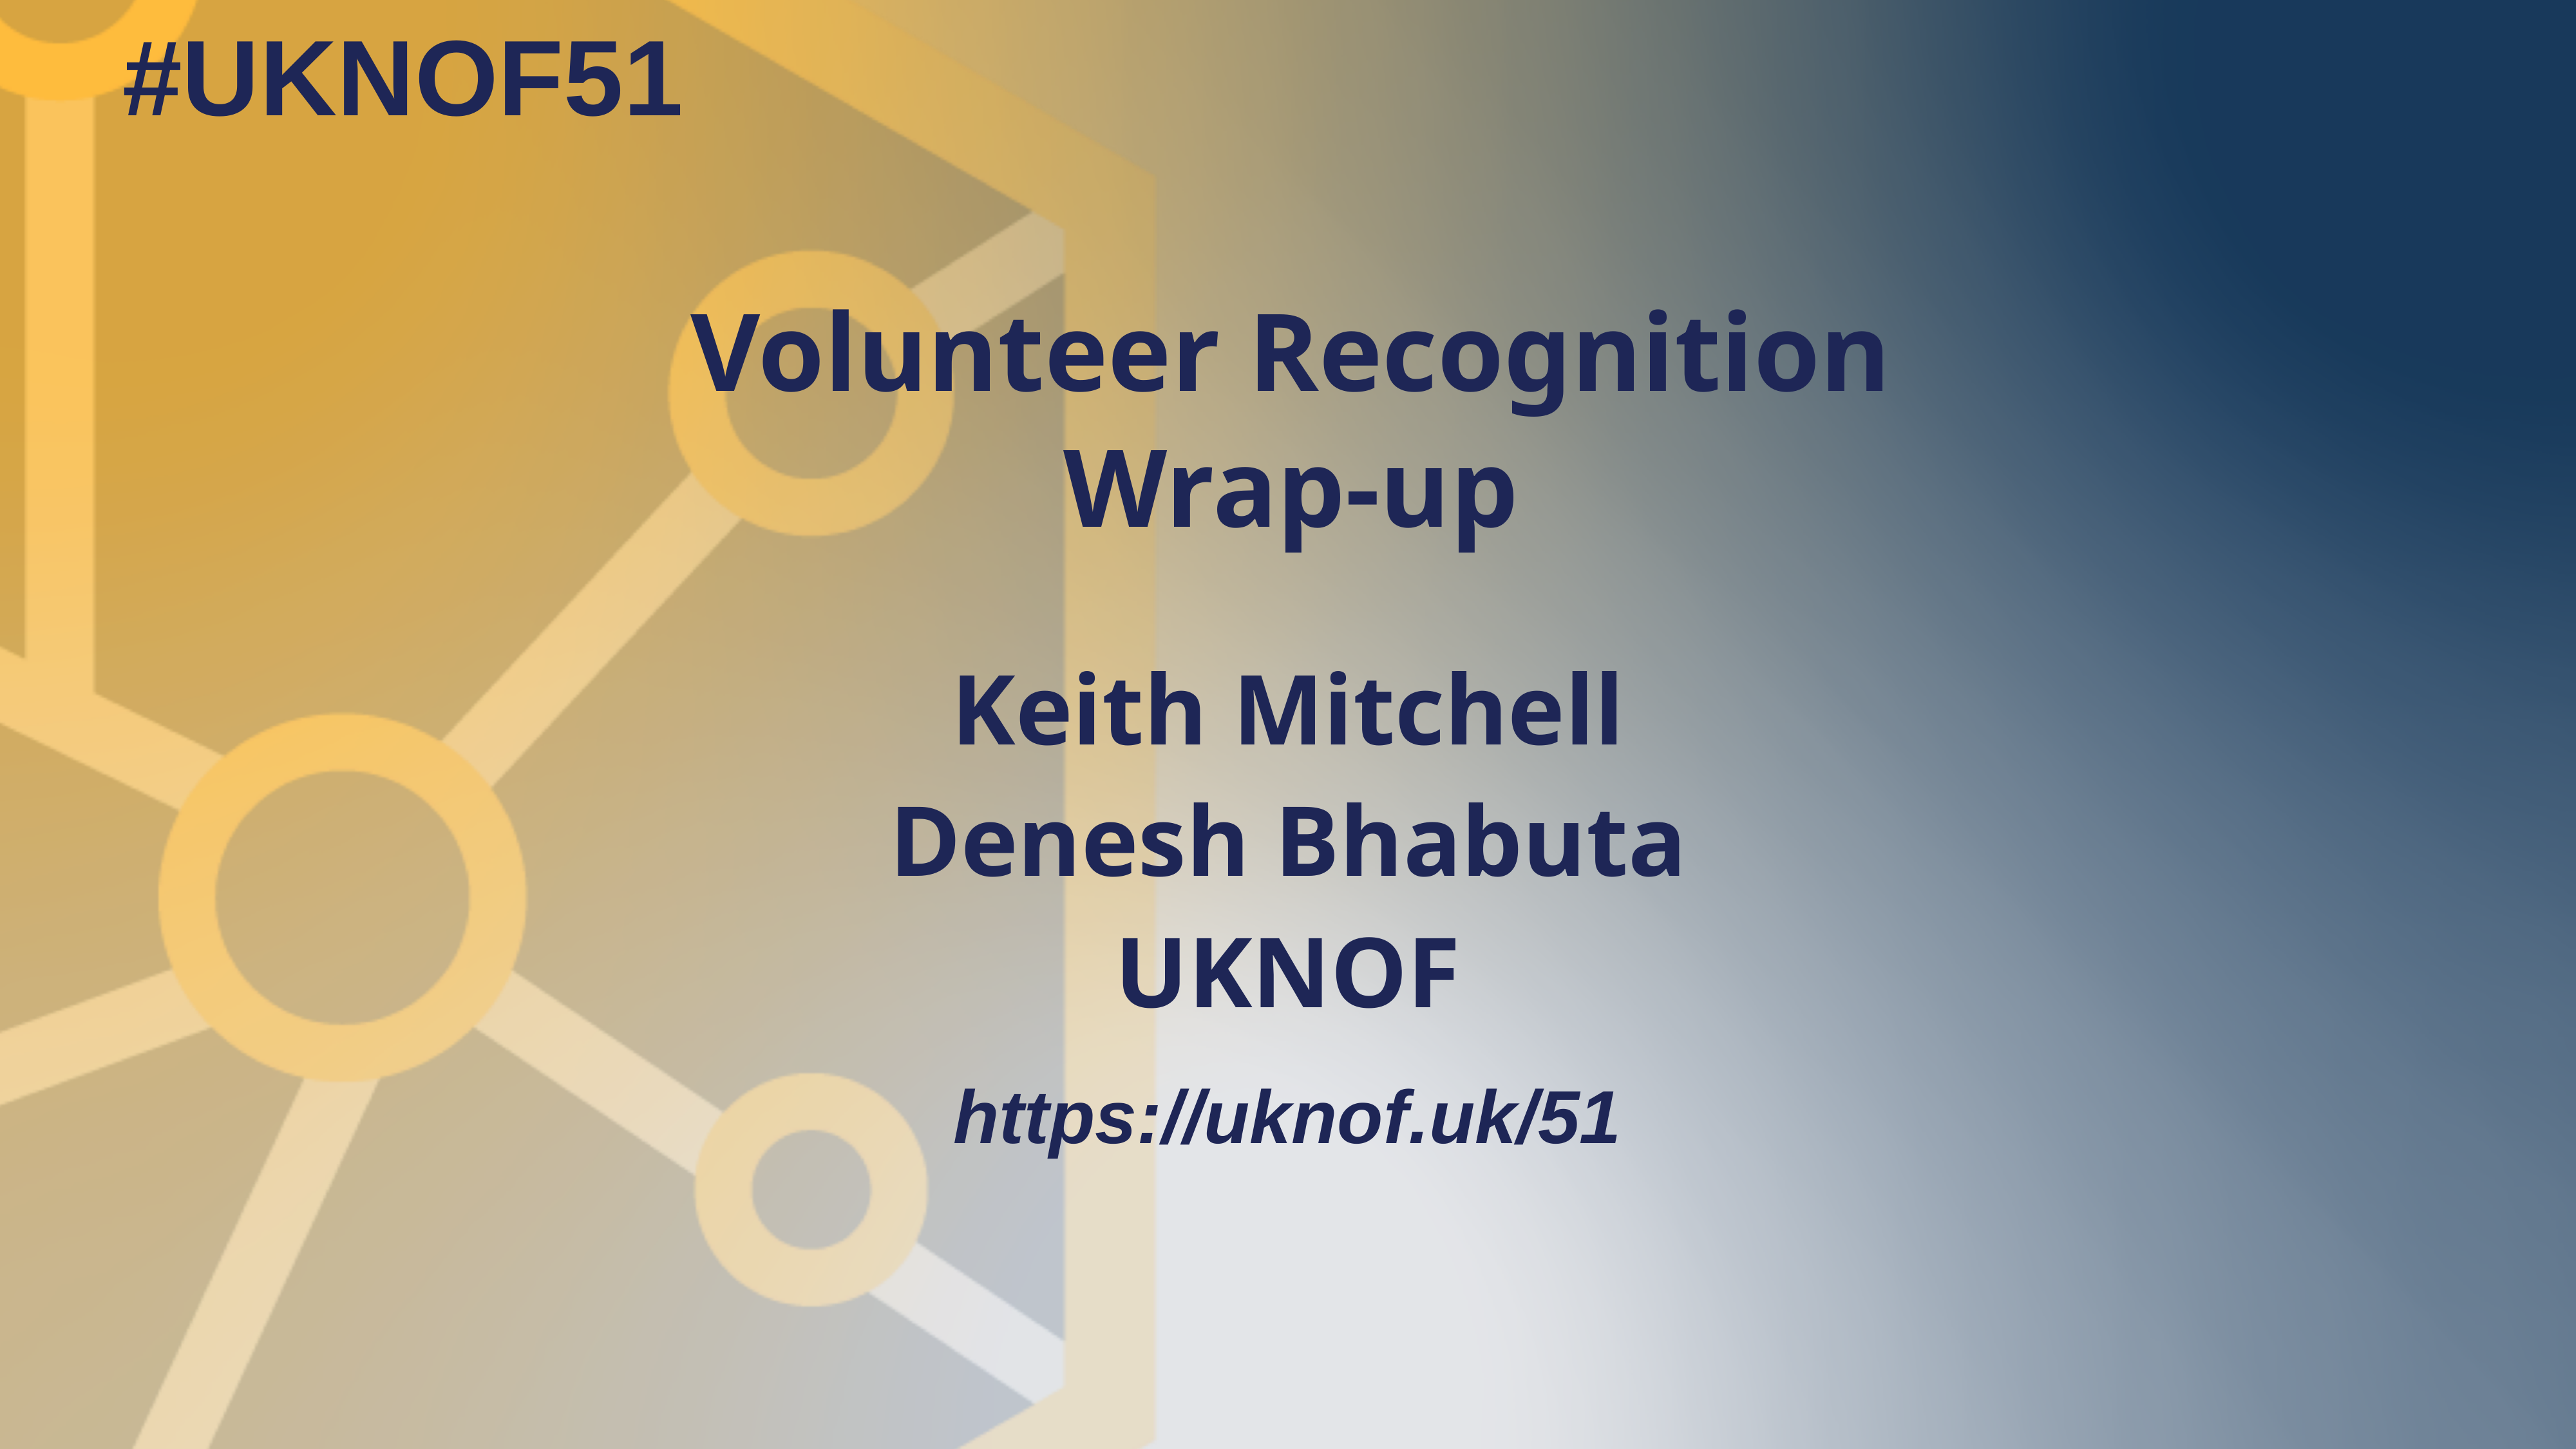

#UKNOF51
Volunteer Recognition
Wrap-up
Keith Mitchell
Denesh Bhabuta
UKNOF
https://uknof.uk/51